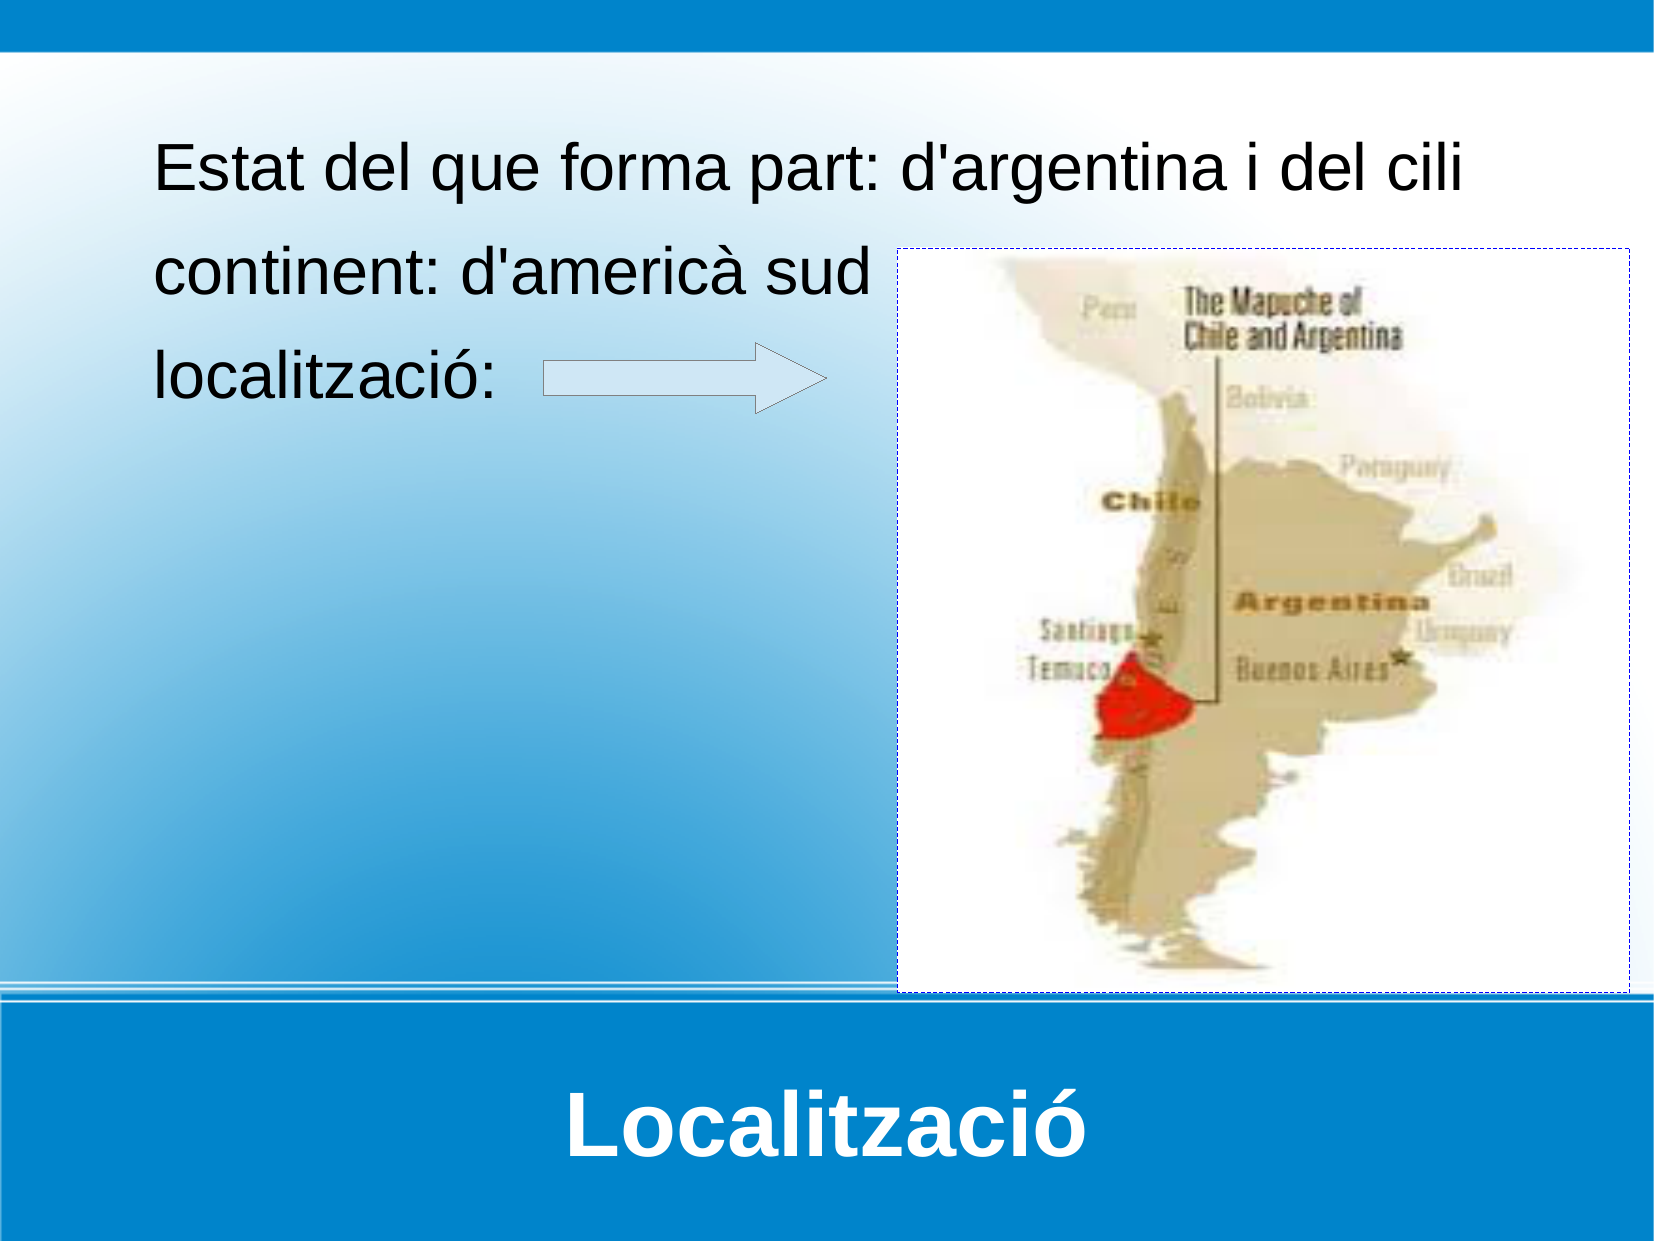

Estat del que forma part: d'argentina i del cili
continent: d'americà sud
localització:
# Localització